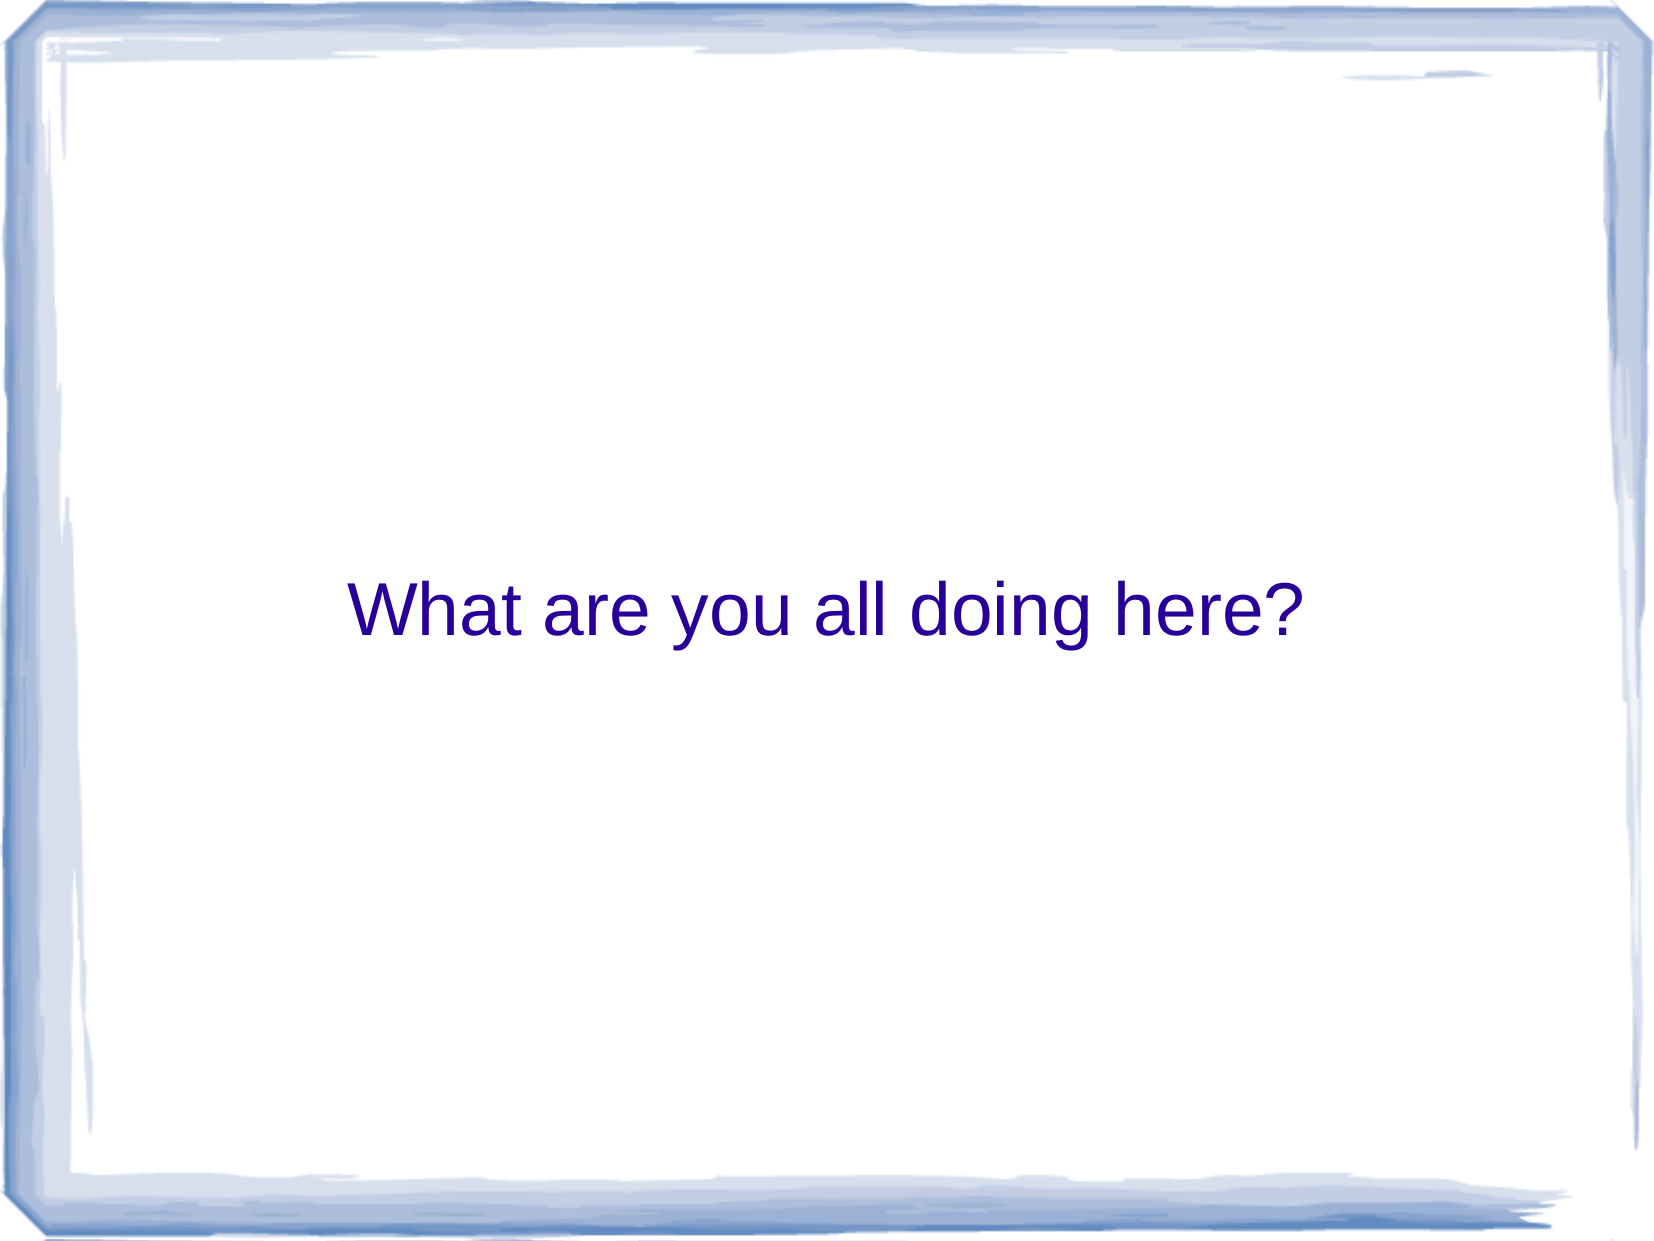

# What are you all doing here?